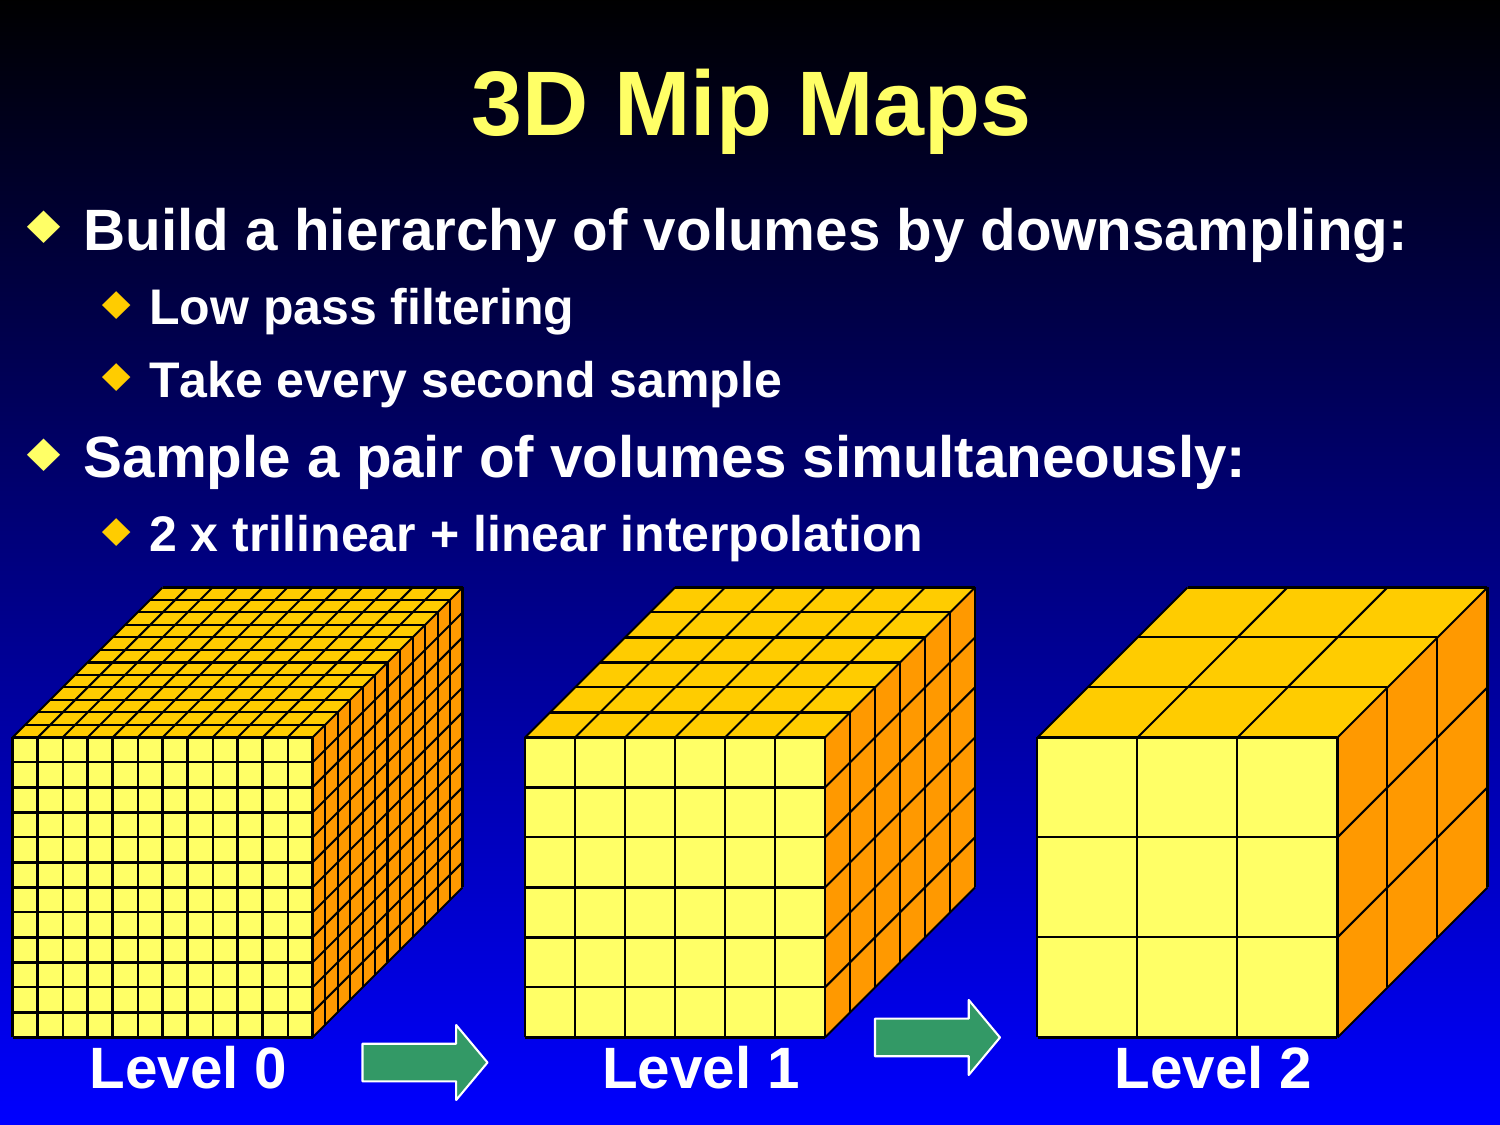

# 3D Mip Maps
Build a hierarchy of volumes by downsampling:
Low pass filtering
Take every second sample
Sample a pair of volumes simultaneously:
2 x trilinear + linear interpolation
Level 0
Level 1
Level 2